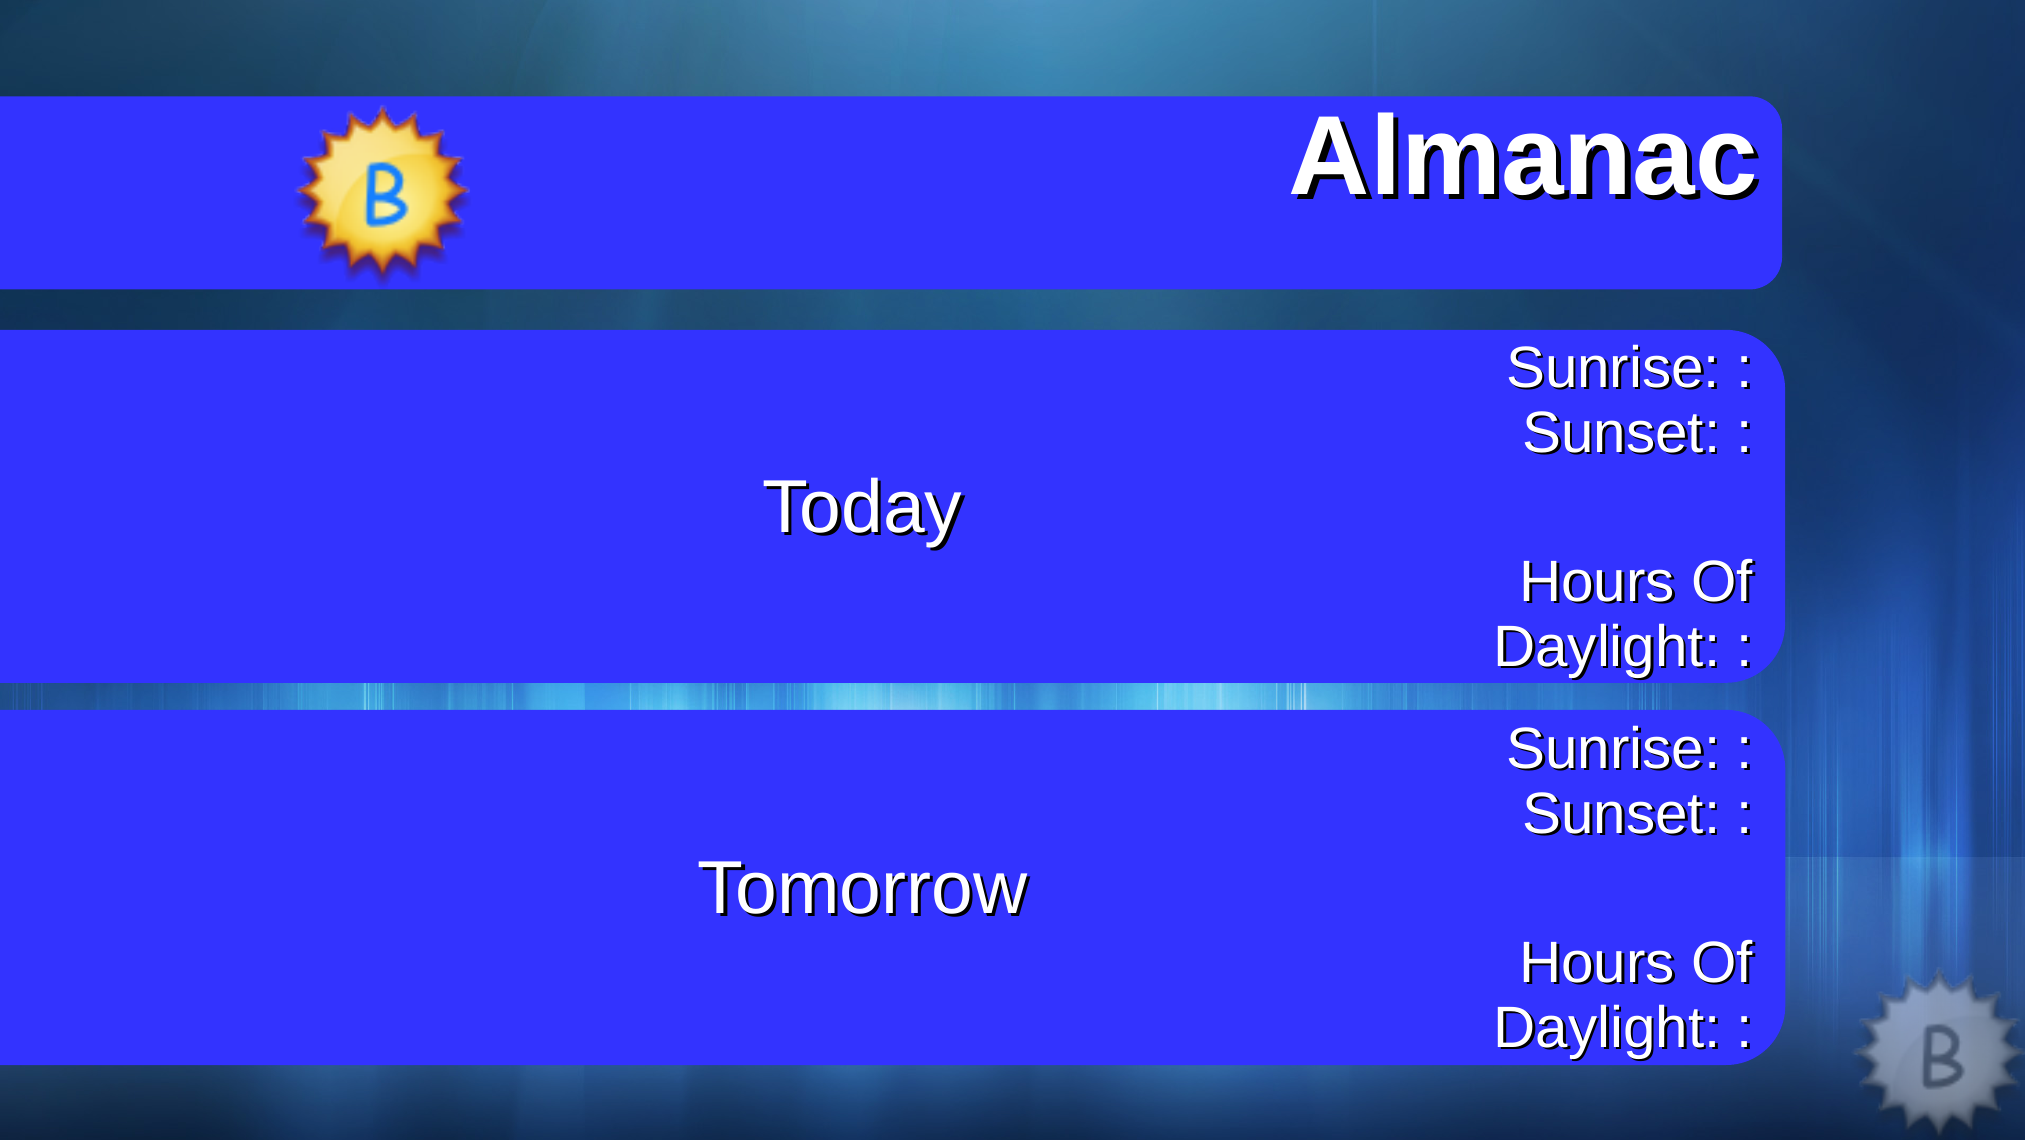

Almanac
Sunrise: :
Sunset: :
Today
Hours Of
 Daylight: :
Sunrise: :
Sunset: :
Tomorrow
Hours Of
 Daylight: :